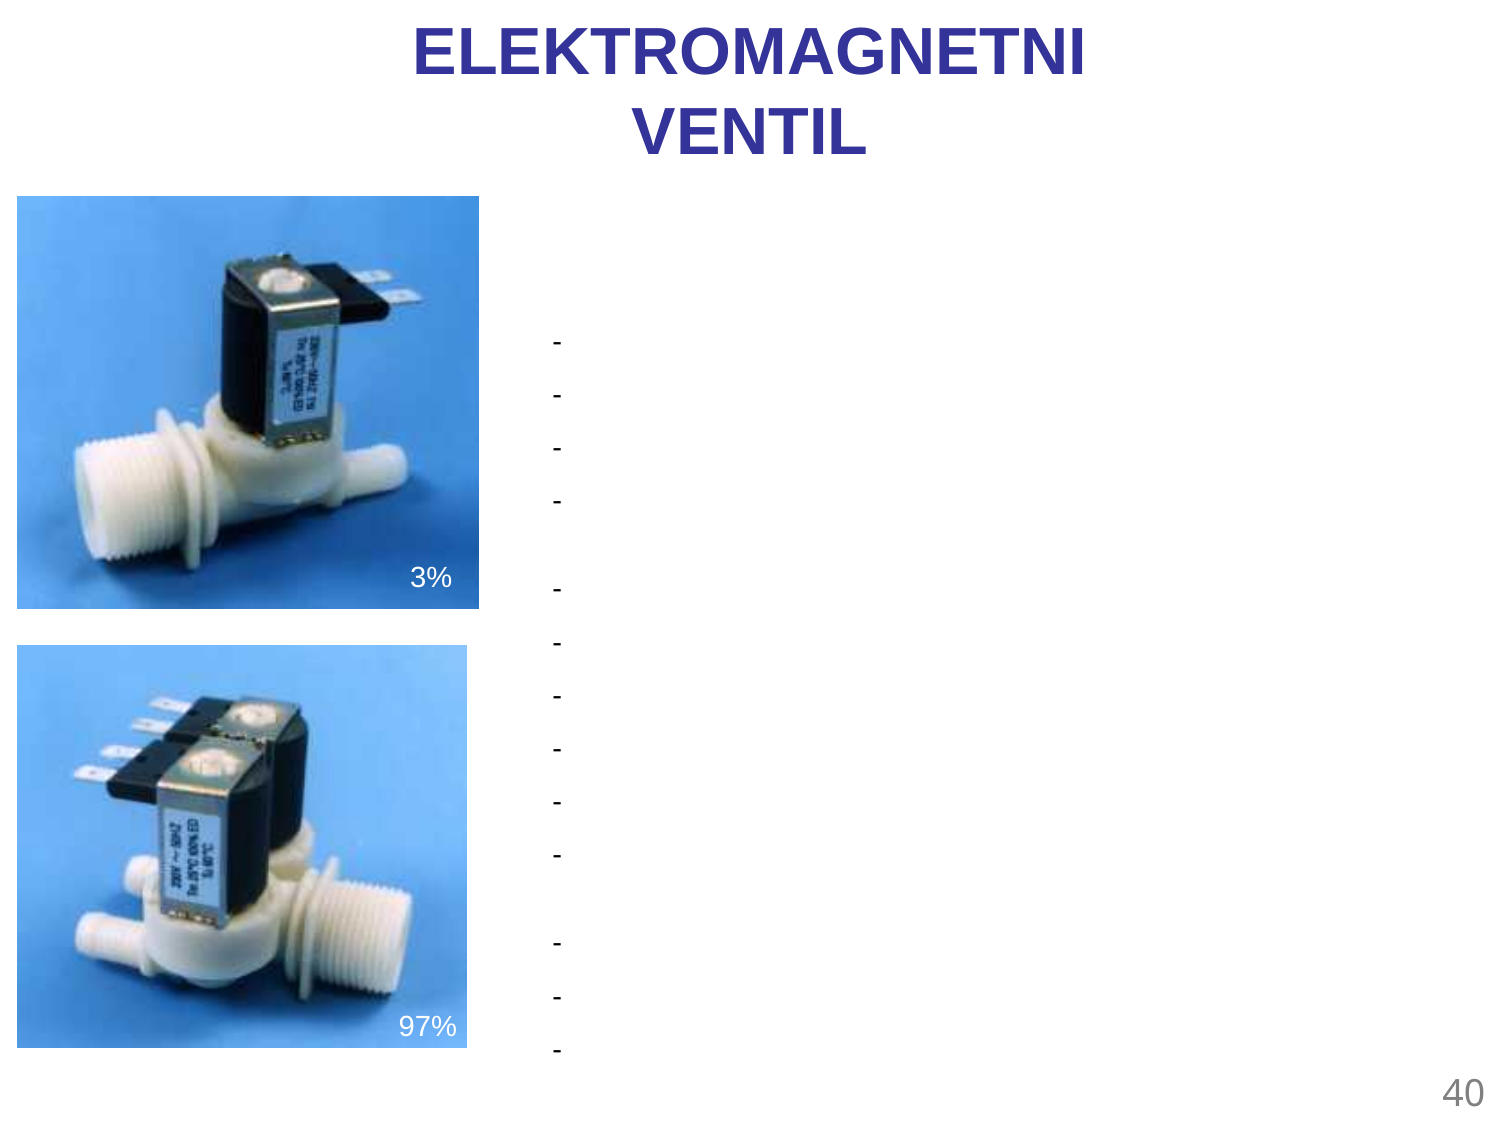

ELEKTROMAGNETNI VENTIL
Tehnične lastnosti
Vhodni priključek:		z navojem 3/4“
Izhodni priključek:		Ø 11 mm
Ohišje ventila:		plastika s steklenimi vlakni
Tuljava:			zaprta z vodoodporno in 				samogasno plastiko
Električni priključek:		priključek DIN 46244
Pretok:			10 l/min ±10% pri 2-10 bar
Delovni tlak:		od 0,2 do 10 bar
Porušitveni tlak:		min. 80 bar
Hidravlični udar:		nižji od 2 bar pri 6 bar
Delovno območje:		100% pri temperaturi okolice 60°C in 			temperaturi medija 25°C
Električna priključitev:	220/240 V AC, 50/60 Hz
Moč tuljave:		7 W pri 230 V~
Izolacija:			razred F
3%
Enojni ventil, ločen dovod tople/hladne vode
97%
Dvojni ventil, dovod vode v dozirno posodo,
škropljenje